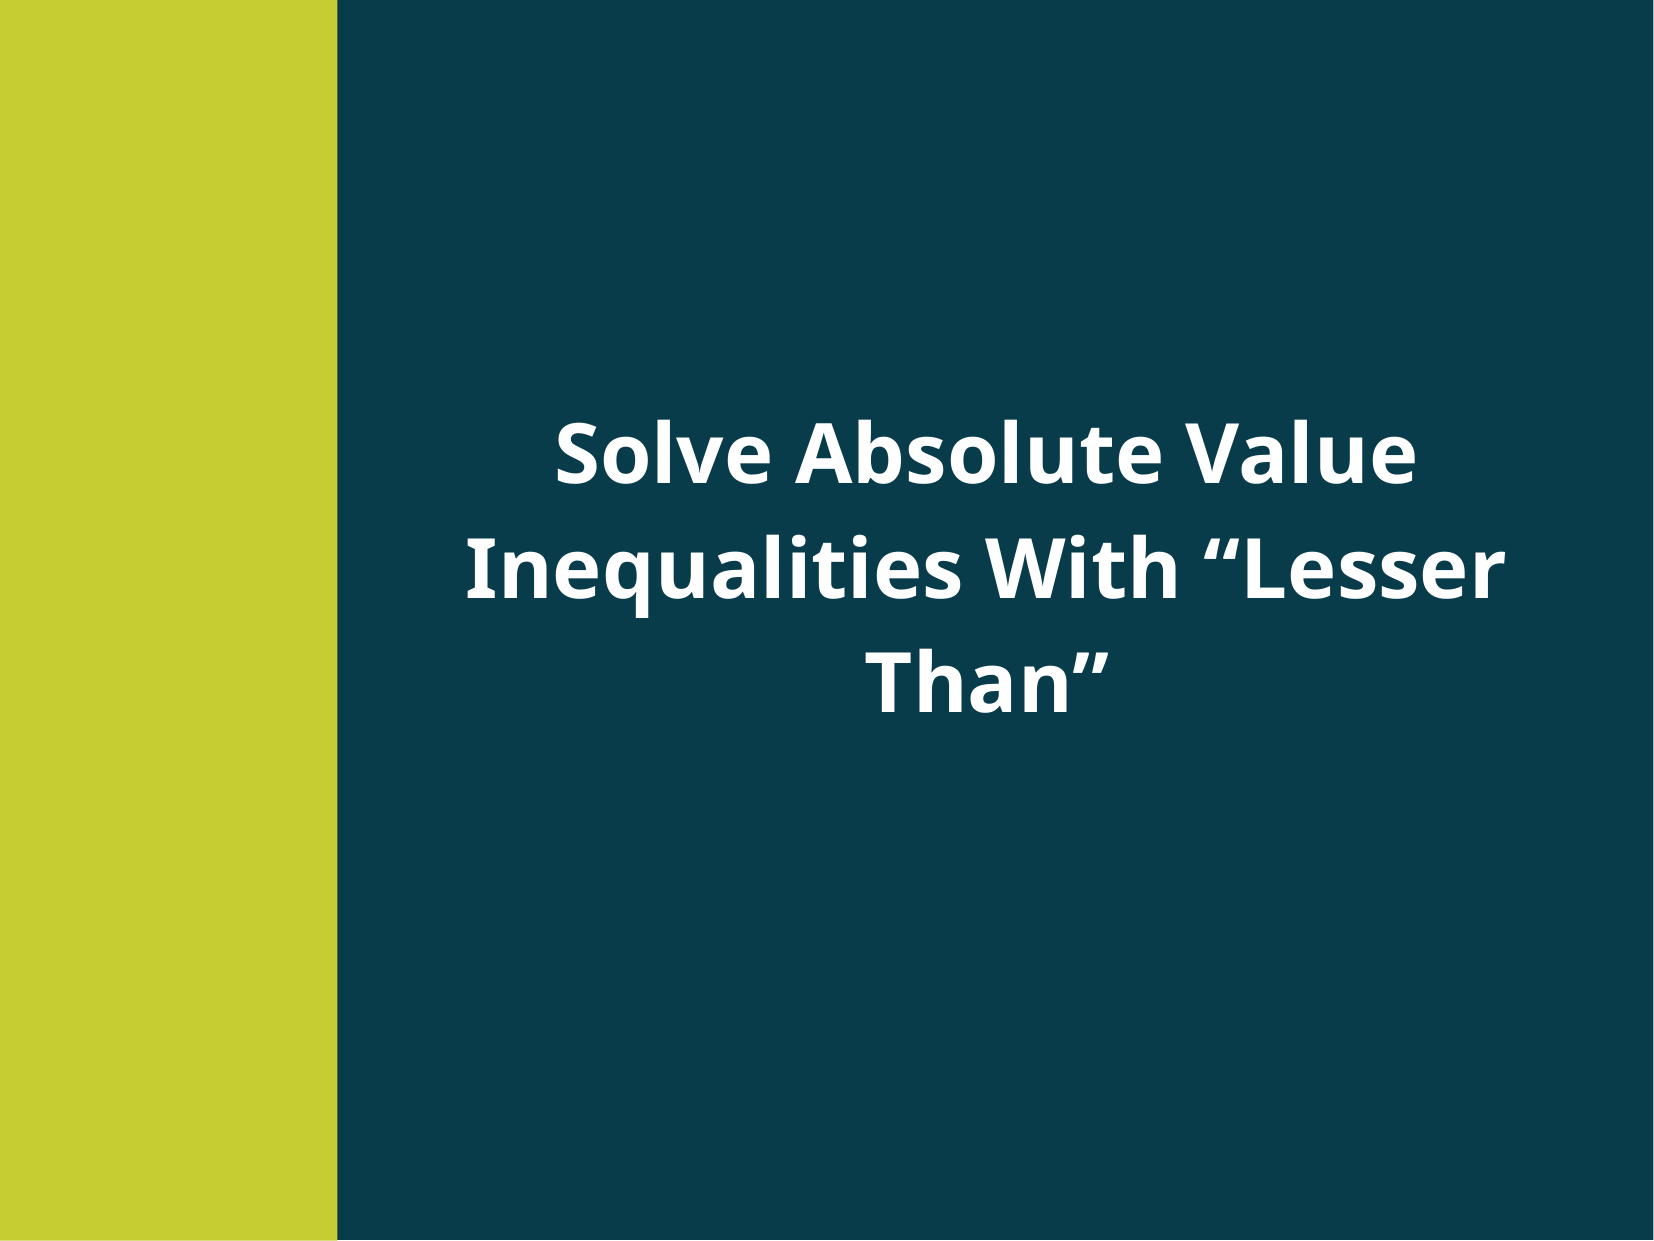

# Solve Absolute Value Inequalities With “Lesser Than”